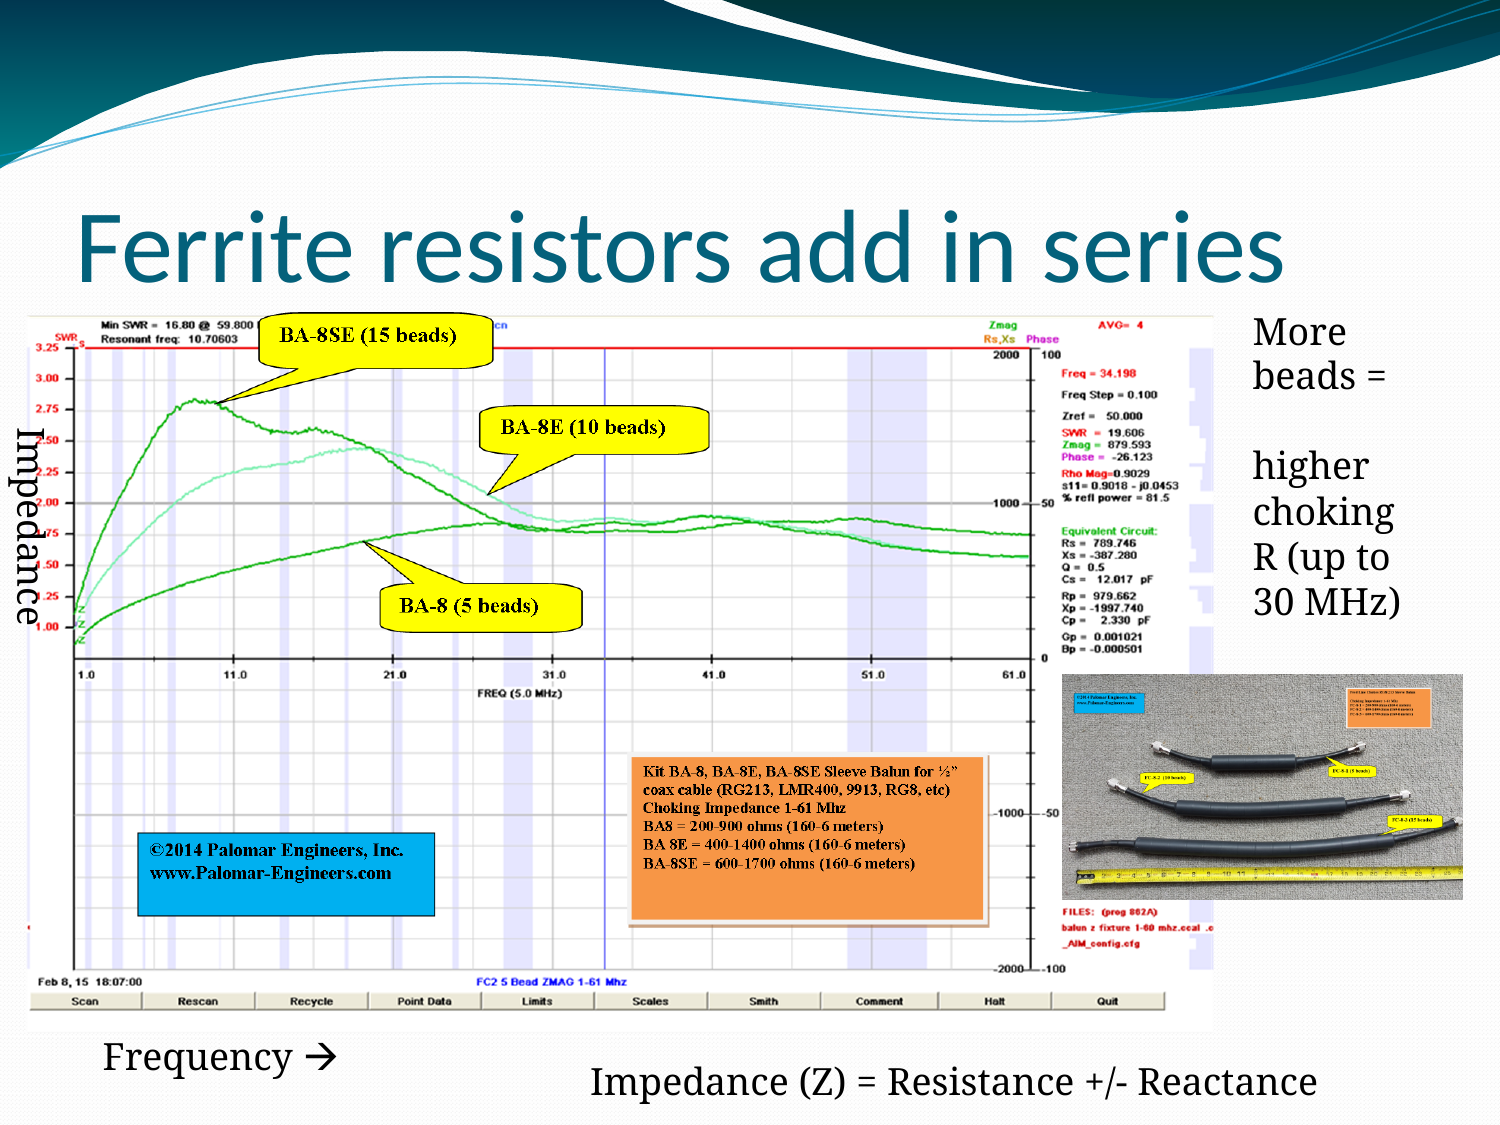

# Ferrite resistors add in series
More beads =
higher choking R (up to 30 MHz)
Impedance
Frequency 
Impedance (Z) = Resistance +/- Reactance